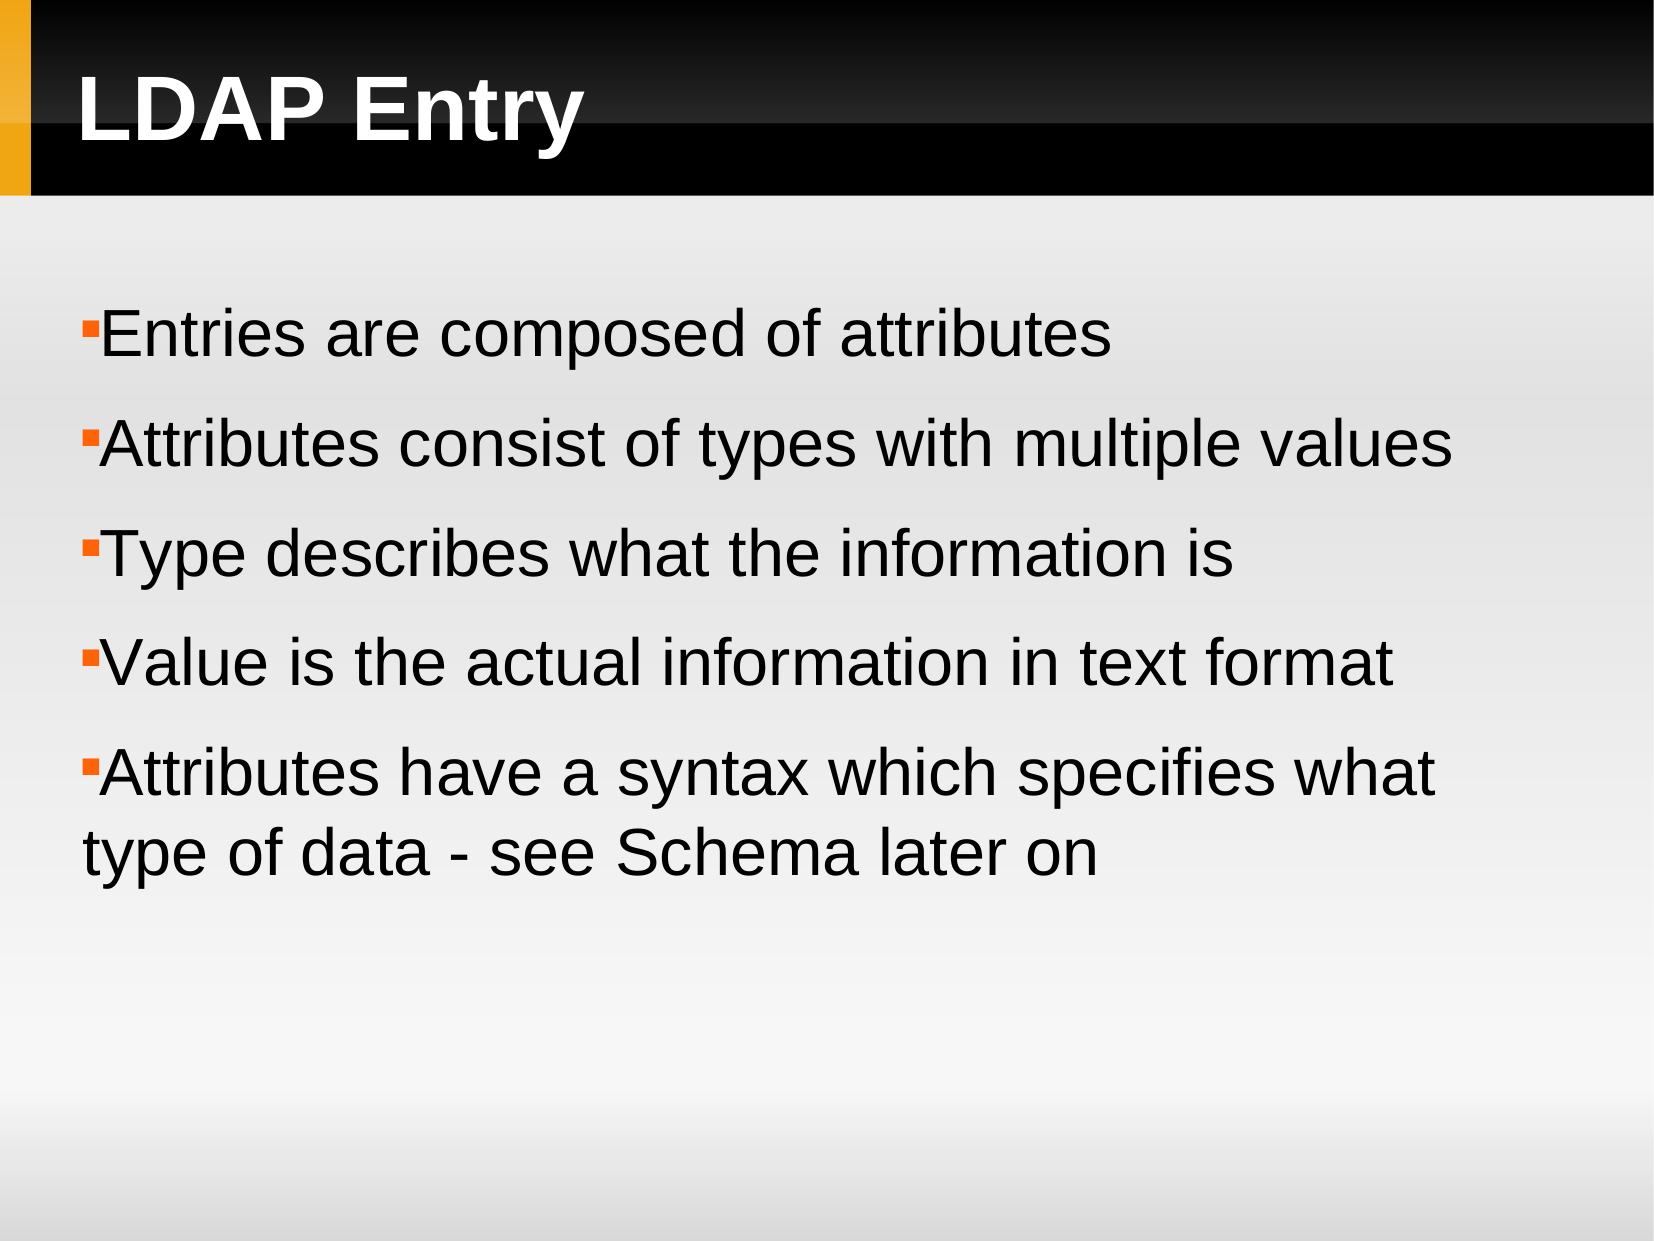

# LDAP Entry
Entries are composed of attributes
Attributes consist of types with multiple values
Type describes what the information is
Value is the actual information in text format
Attributes have a syntax which specifies what type of data - see Schema later on